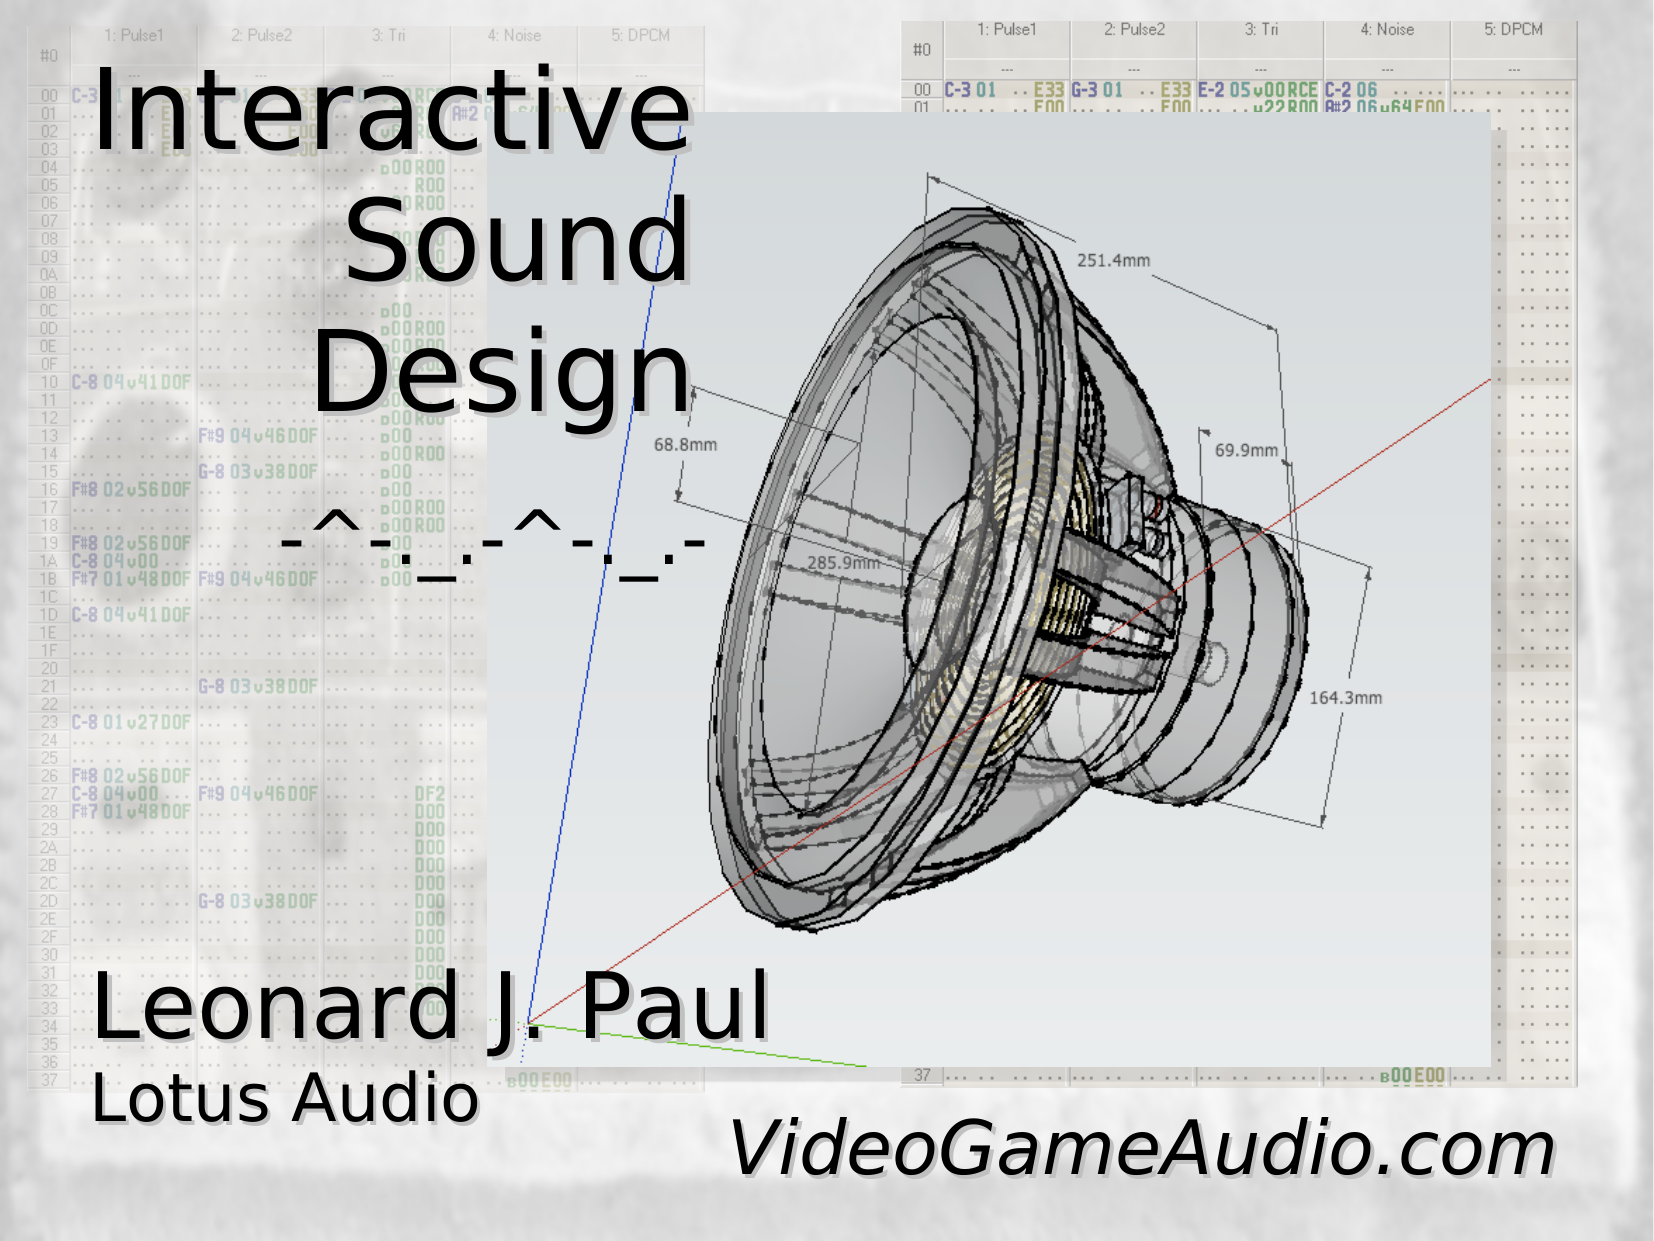

Interactive Sound Design
-^-._.-^-._.-
Leonard J. Paul
Lotus Audio
VideoGameAudio.com